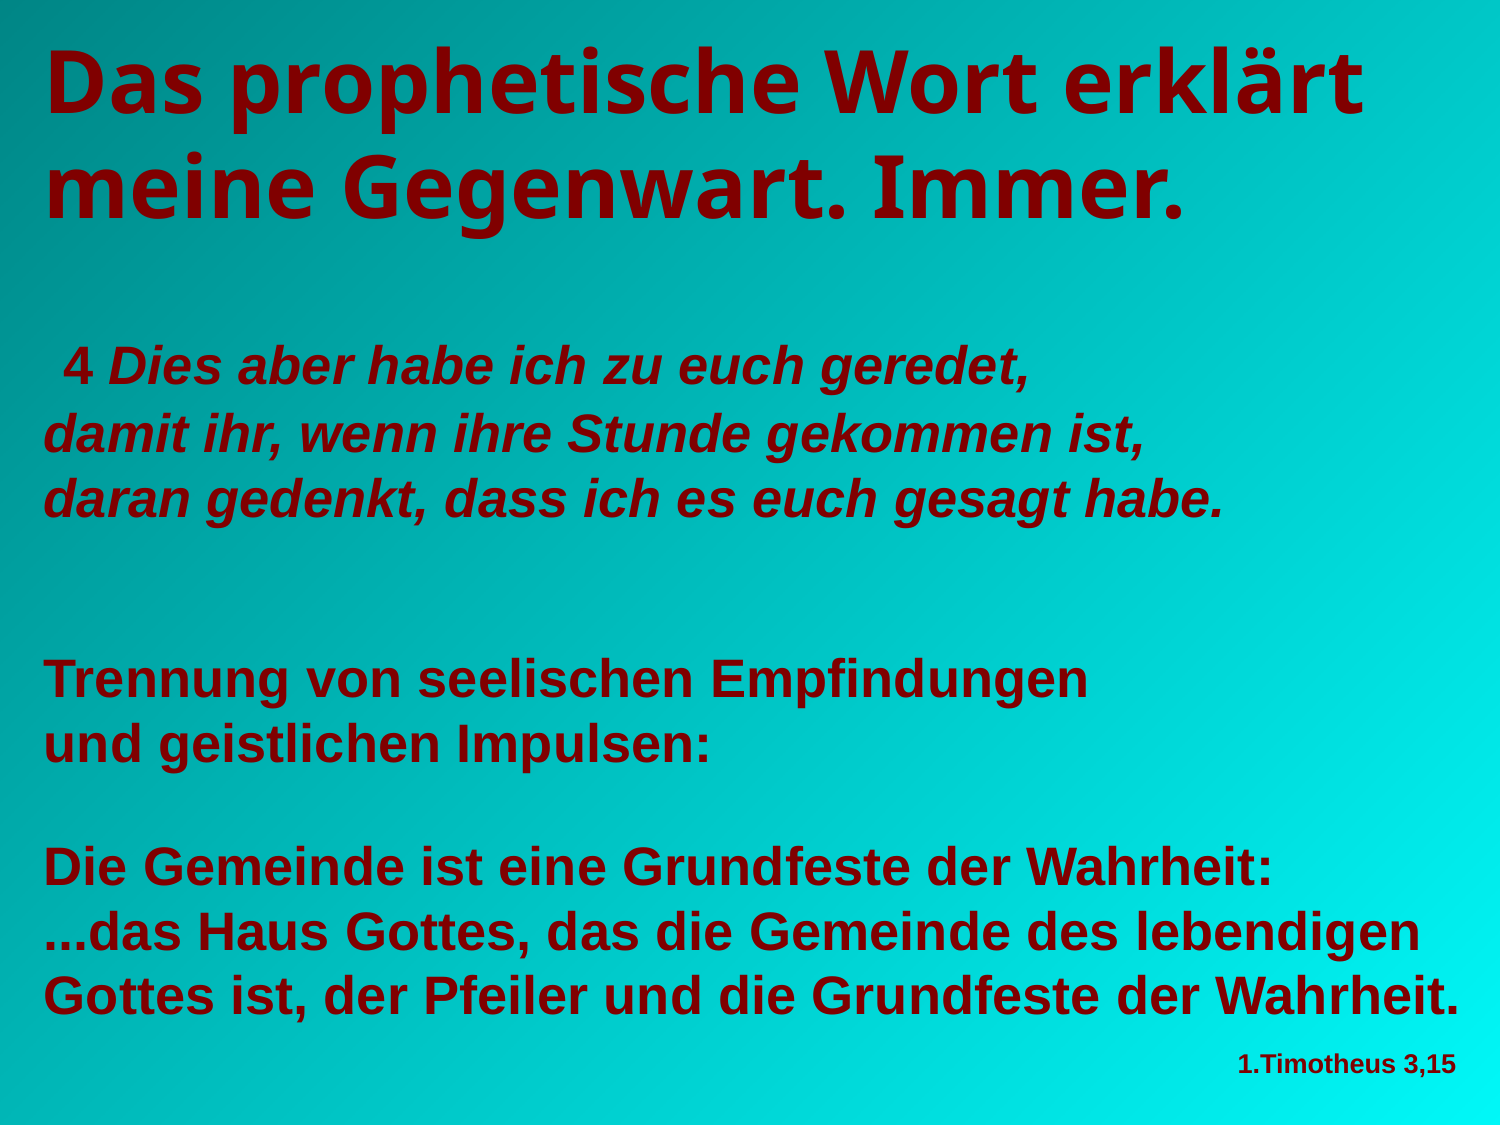

Das prophetische Wort erklärt
meine Gegenwart. Immer.
 4 Dies aber habe ich zu euch geredet,
damit ihr, wenn ihre Stunde gekommen ist,
daran gedenkt, dass ich es euch gesagt habe.
Trennung von seelischen Empfindungen
und geistlichen Impulsen:
Die Gemeinde ist eine Grundfeste der Wahrheit:
...das Haus Gottes, das die Gemeinde des lebendigen
Gottes ist, der Pfeiler und die Grundfeste der Wahrheit.
	1.Timotheus 3,15